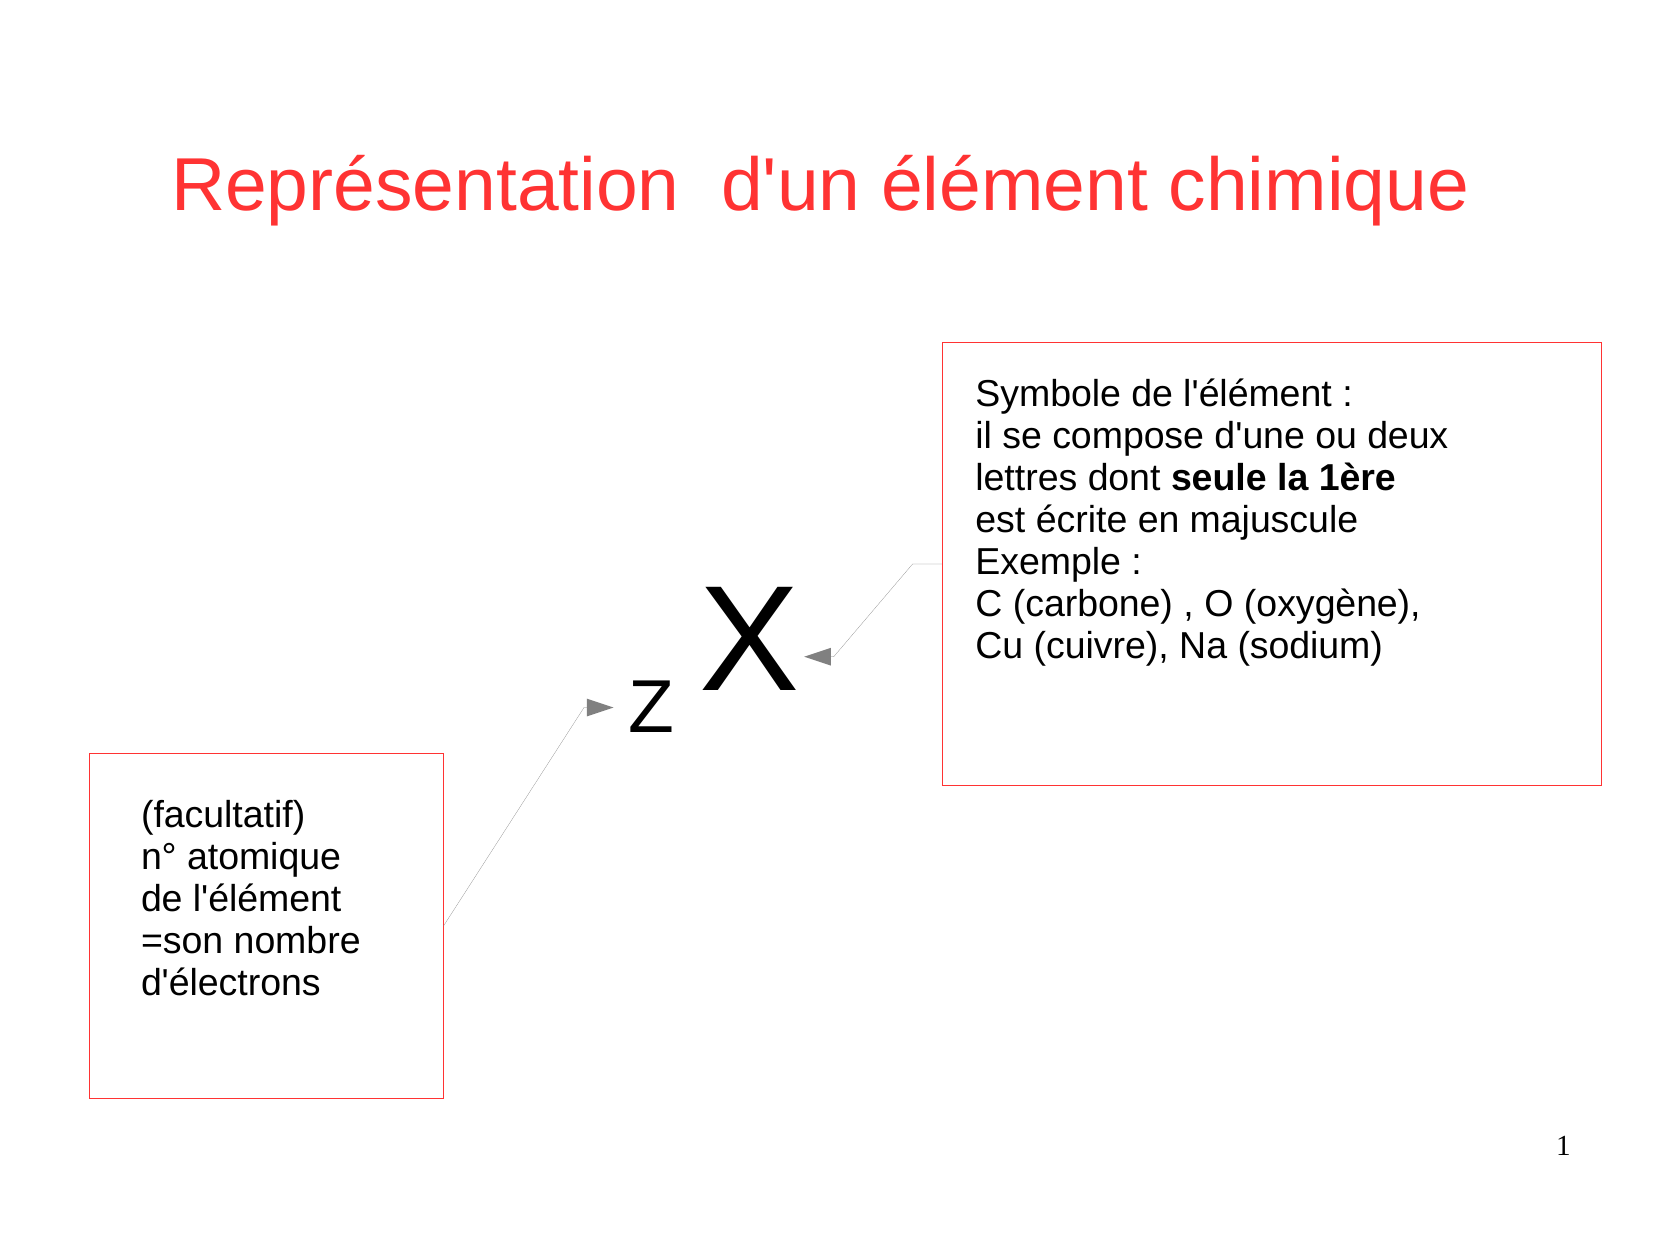

Représentation d'un élément chimique
Symbole de l'élément :
il se compose d'une ou deux
lettres dont seule la 1ère
est écrite en majuscule
Exemple :
C (carbone) , O (oxygène),
Cu (cuivre), Na (sodium)
X
Z
(facultatif)
n° atomique
de l'élément
=son nombre
d'électrons
1